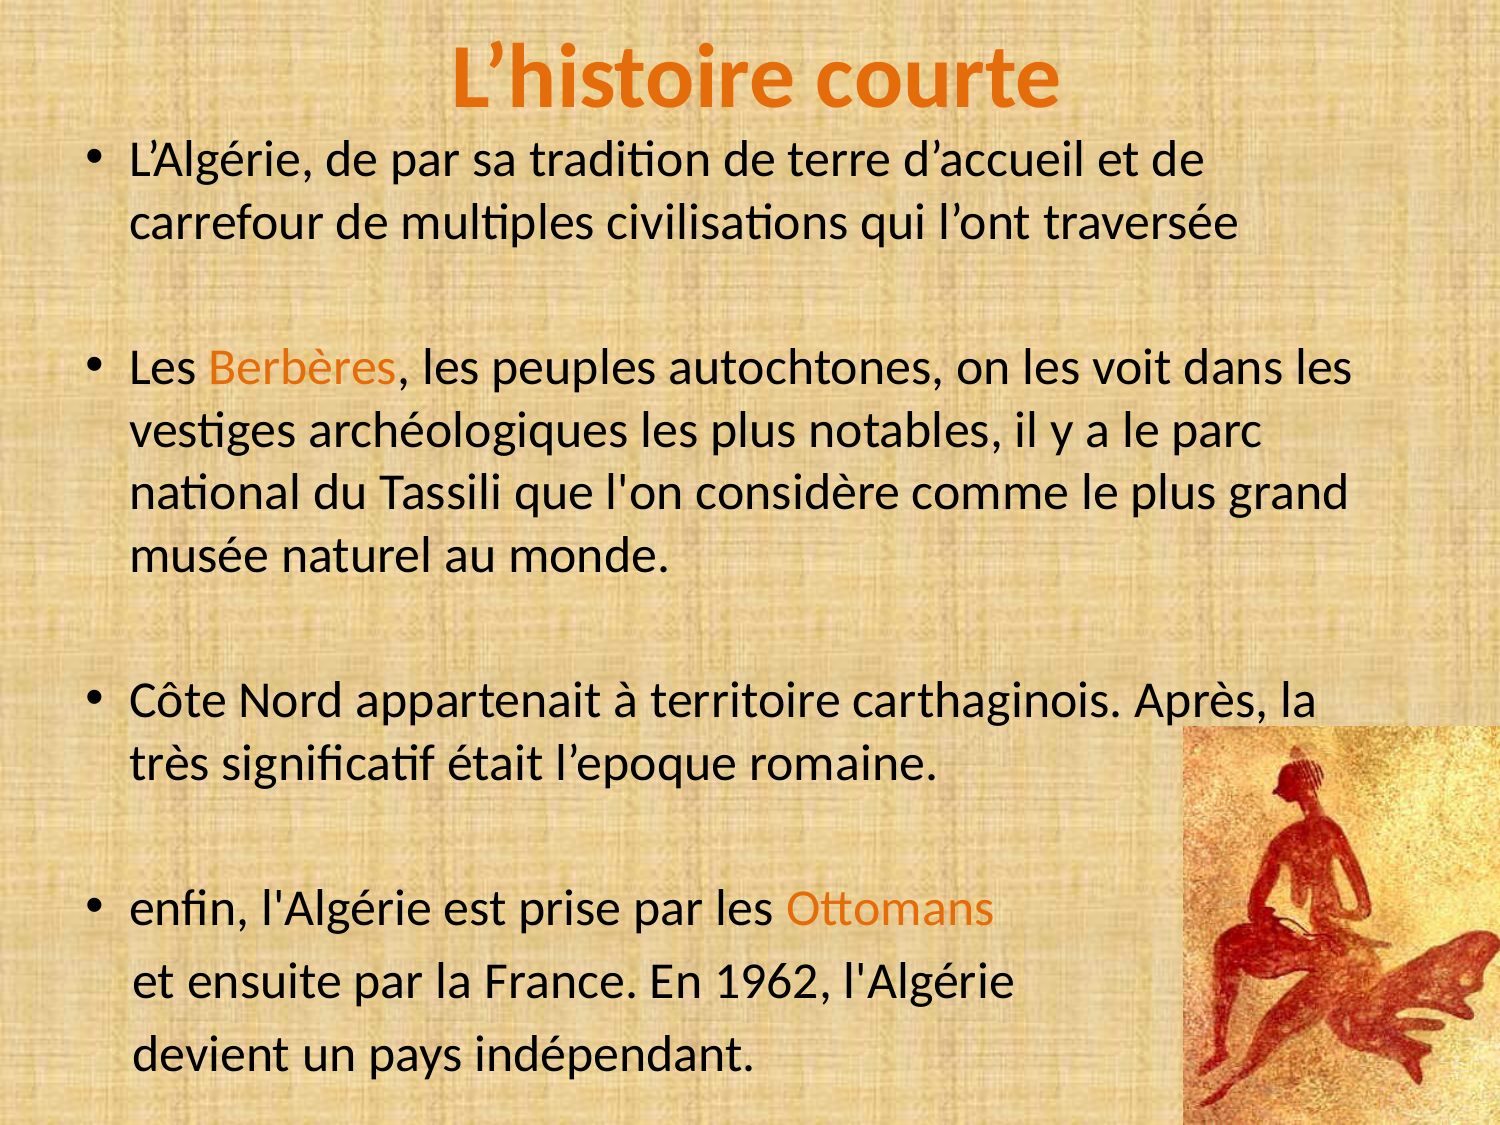

# L’histoire courte
L’Algérie, de par sa tradition de terre d’accueil et de carrefour de multiples civilisations qui l’ont traversée
Les Berbères, les peuples autochtones, on les voit dans les vestiges archéologiques les plus notables, il y a le parc national du Tassili que l'on considère comme le plus grand musée naturel au monde.
Côte Nord appartenait à territoire carthaginois. Après, la très significatif était l’epoque romaine.
enfin, l'Algérie est prise par les Ottomans
 et ensuite par la France. En 1962, l'Algérie
 devient un pays indépendant.